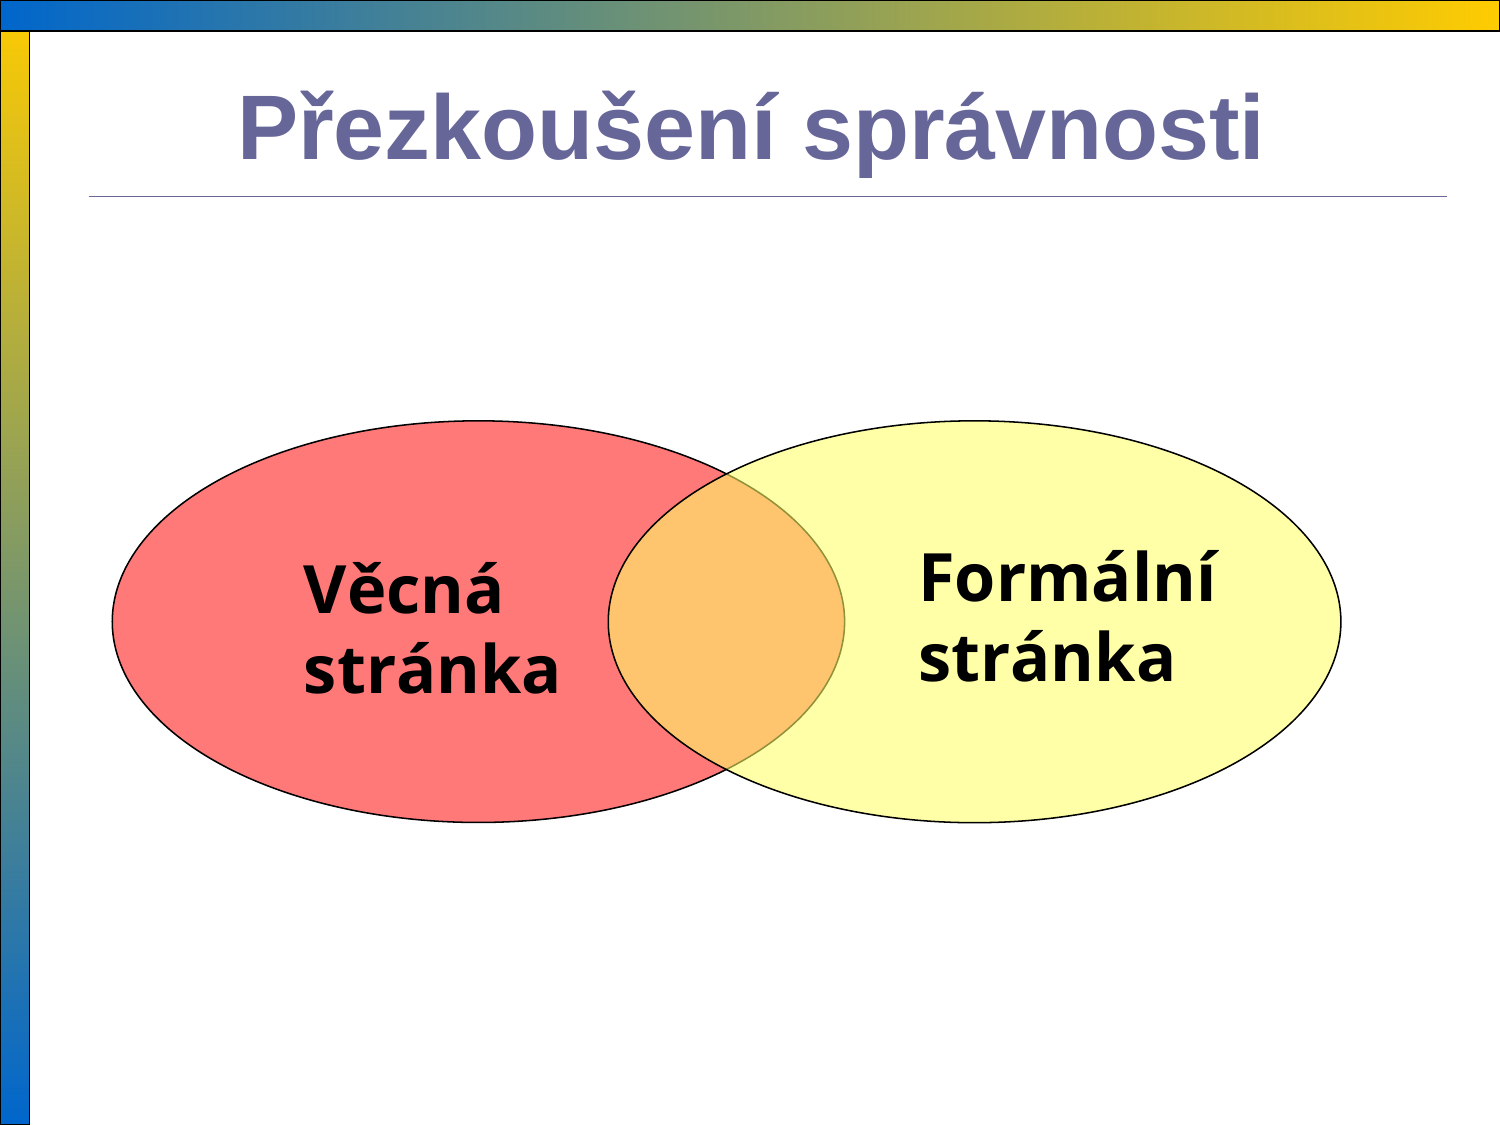

# Přezkoušení správnosti
Formální stránka
Věcná
stránka